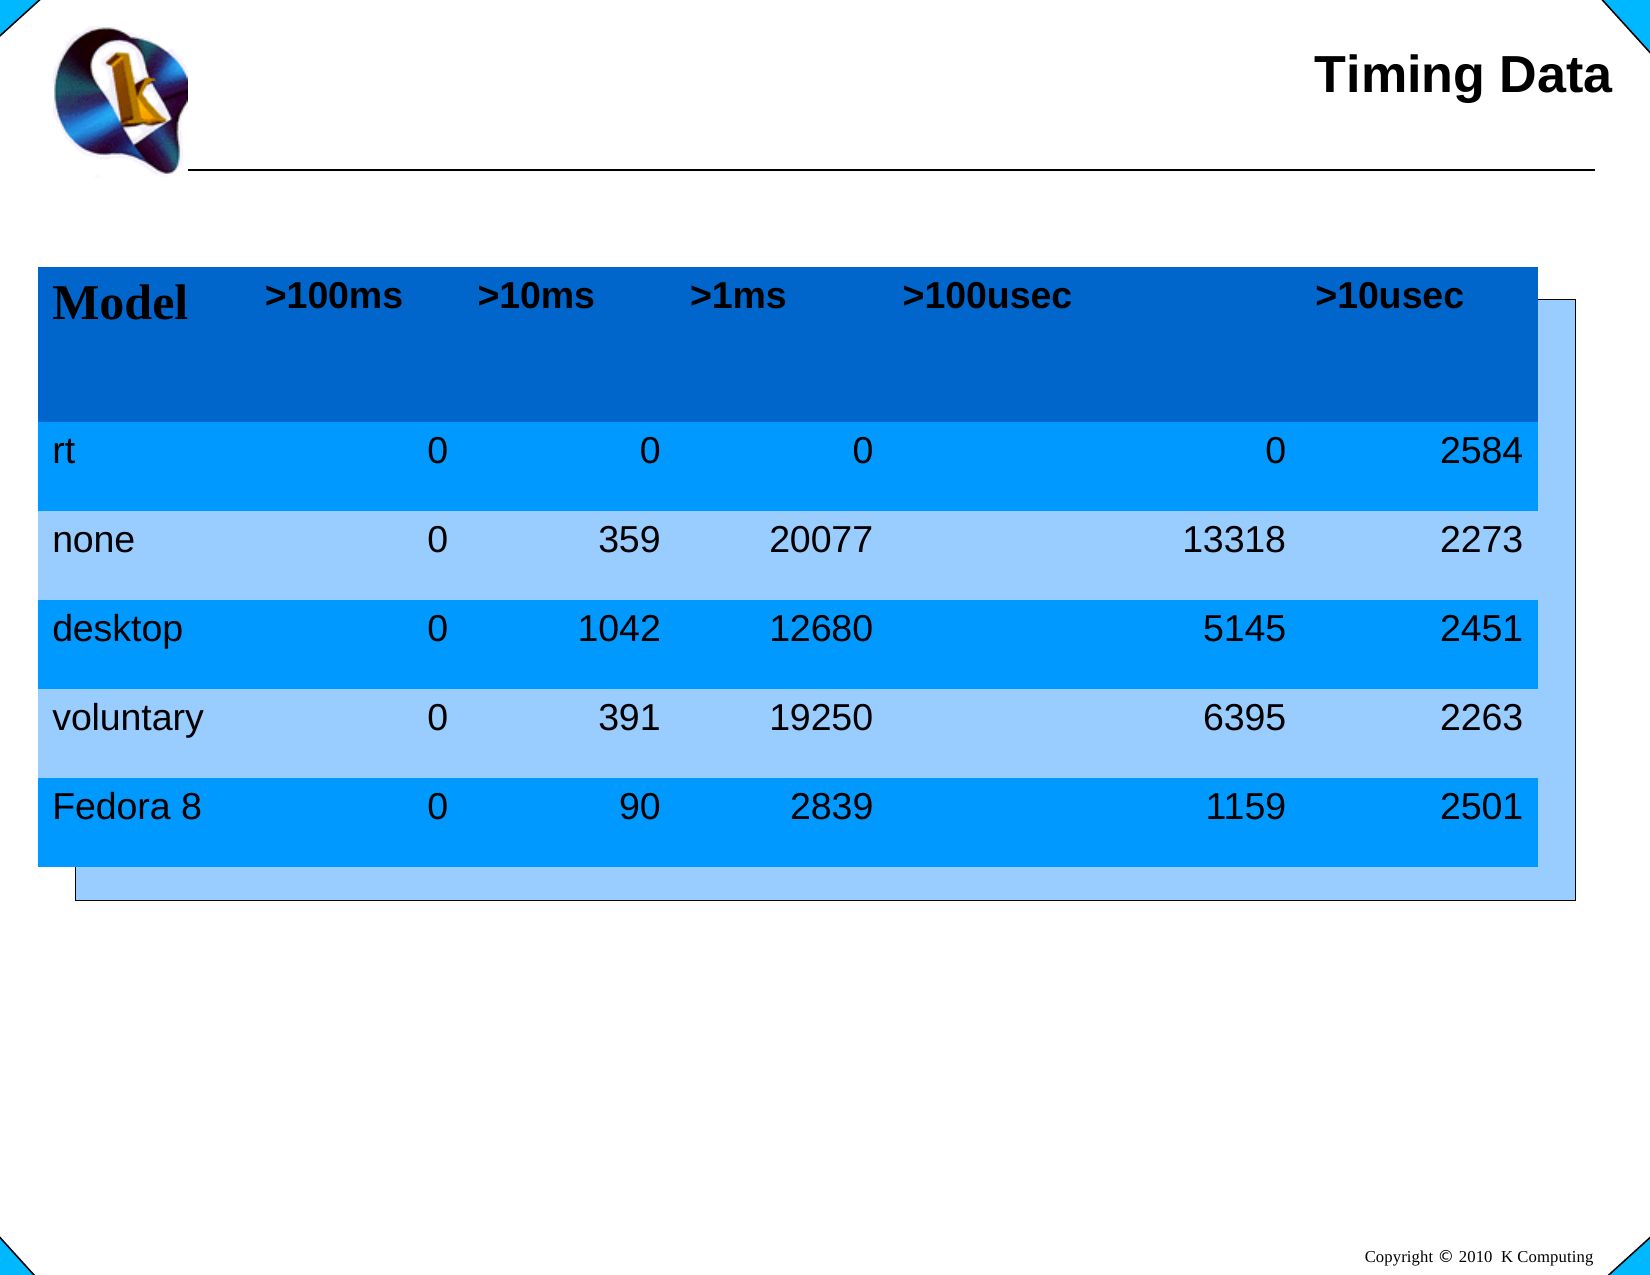

# Timing Data
| Model | >100ms | >10ms | >1ms | >100usec | >10usec |
| --- | --- | --- | --- | --- | --- |
| rt | 0 | 0 | 0 | 0 | 2584 |
| none | 0 | 359 | 20077 | 13318 | 2273 |
| desktop | 0 | 1042 | 12680 | 5145 | 2451 |
| voluntary | 0 | 391 | 19250 | 6395 | 2263 |
| Fedora 8 | 0 | 90 | 2839 | 1159 | 2501 |